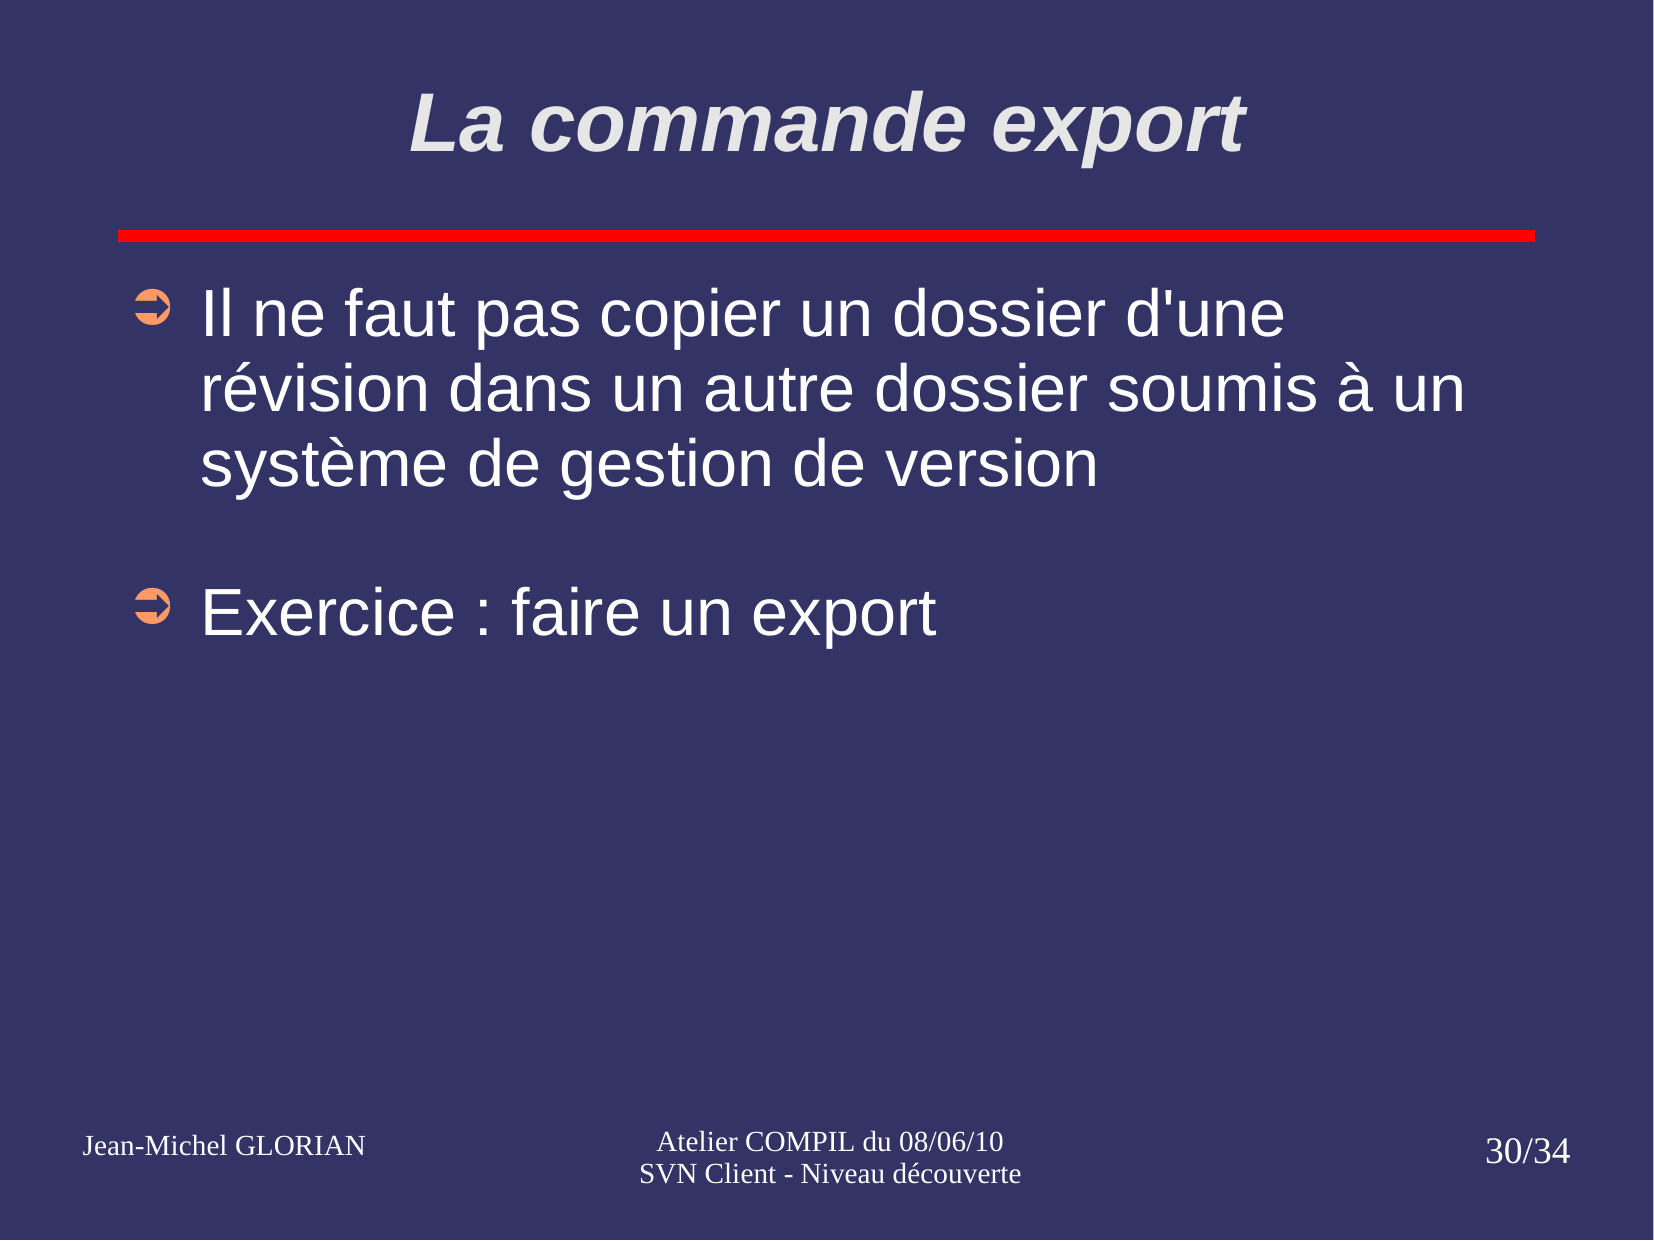

# La commande export
Il ne faut pas copier un dossier d'une
révision dans un autre dossier soumis à un système de gestion de version
Exercice : faire un export